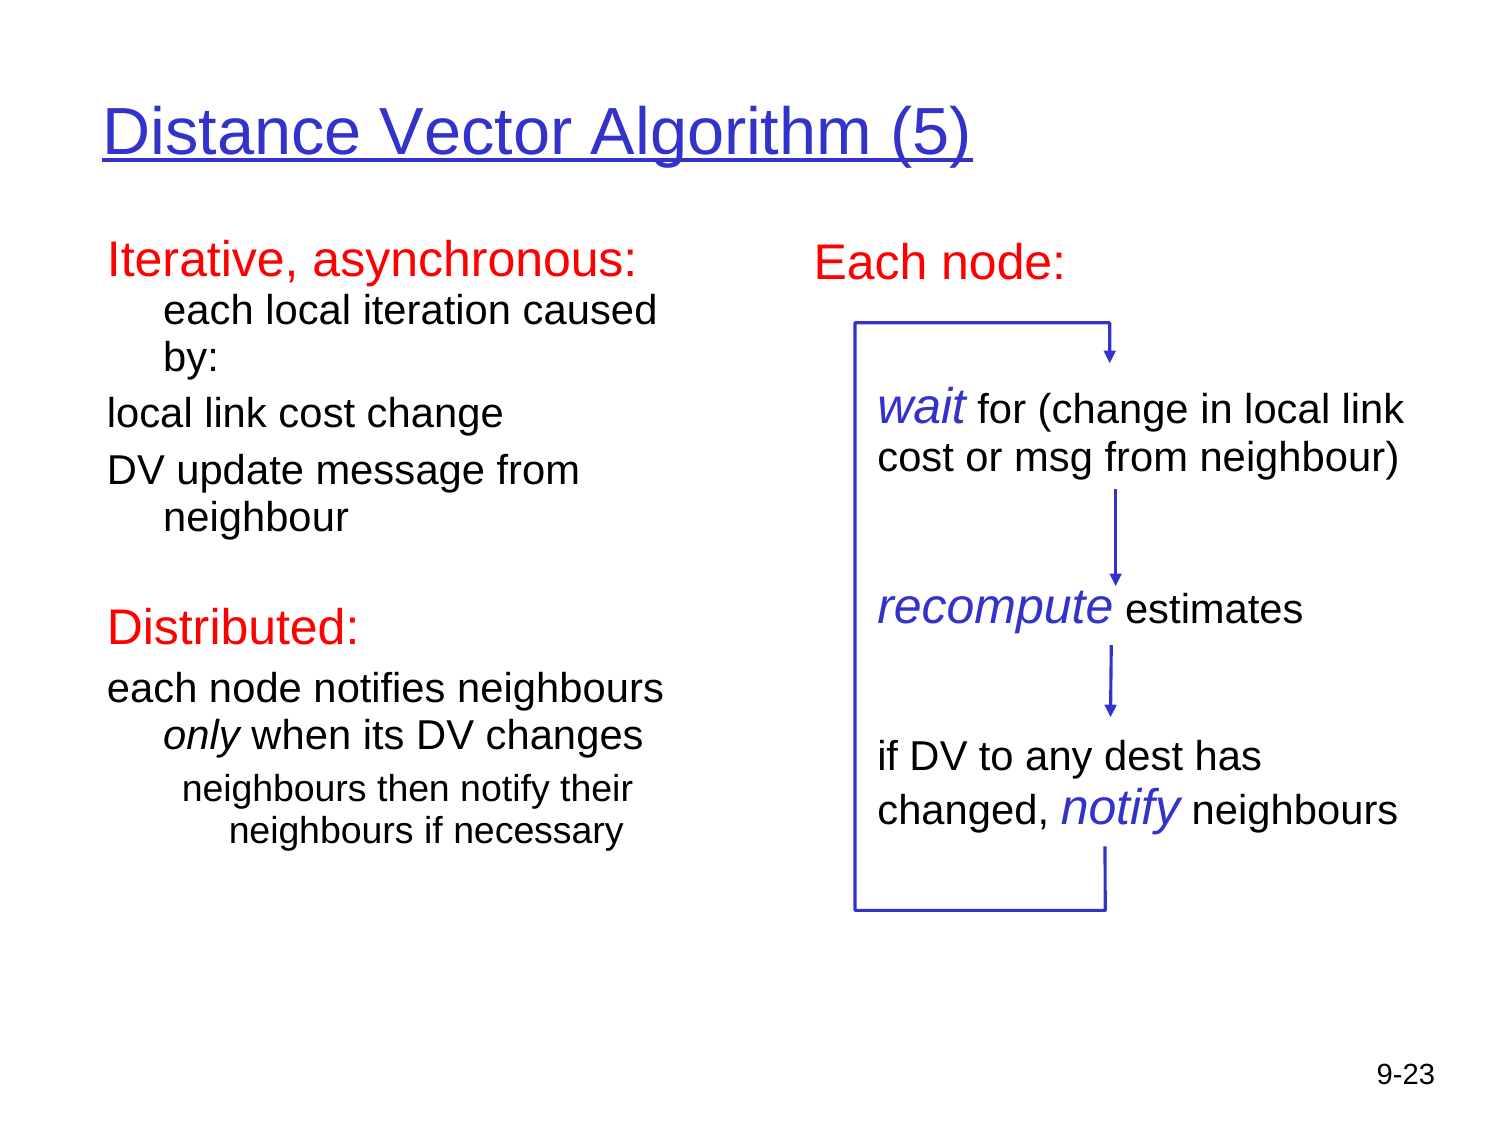

# Distance Vector Algorithm (5)
Iterative, asynchronous: each local iteration caused by:
local link cost change
DV update message from neighbour
Distributed:
each node notifies neighbours only when its DV changes
neighbours then notify their neighbours if necessary
Each node:
wait for (change in local link cost or msg from neighbour)
recompute estimates
if DV to any dest has changed, notify neighbours
23